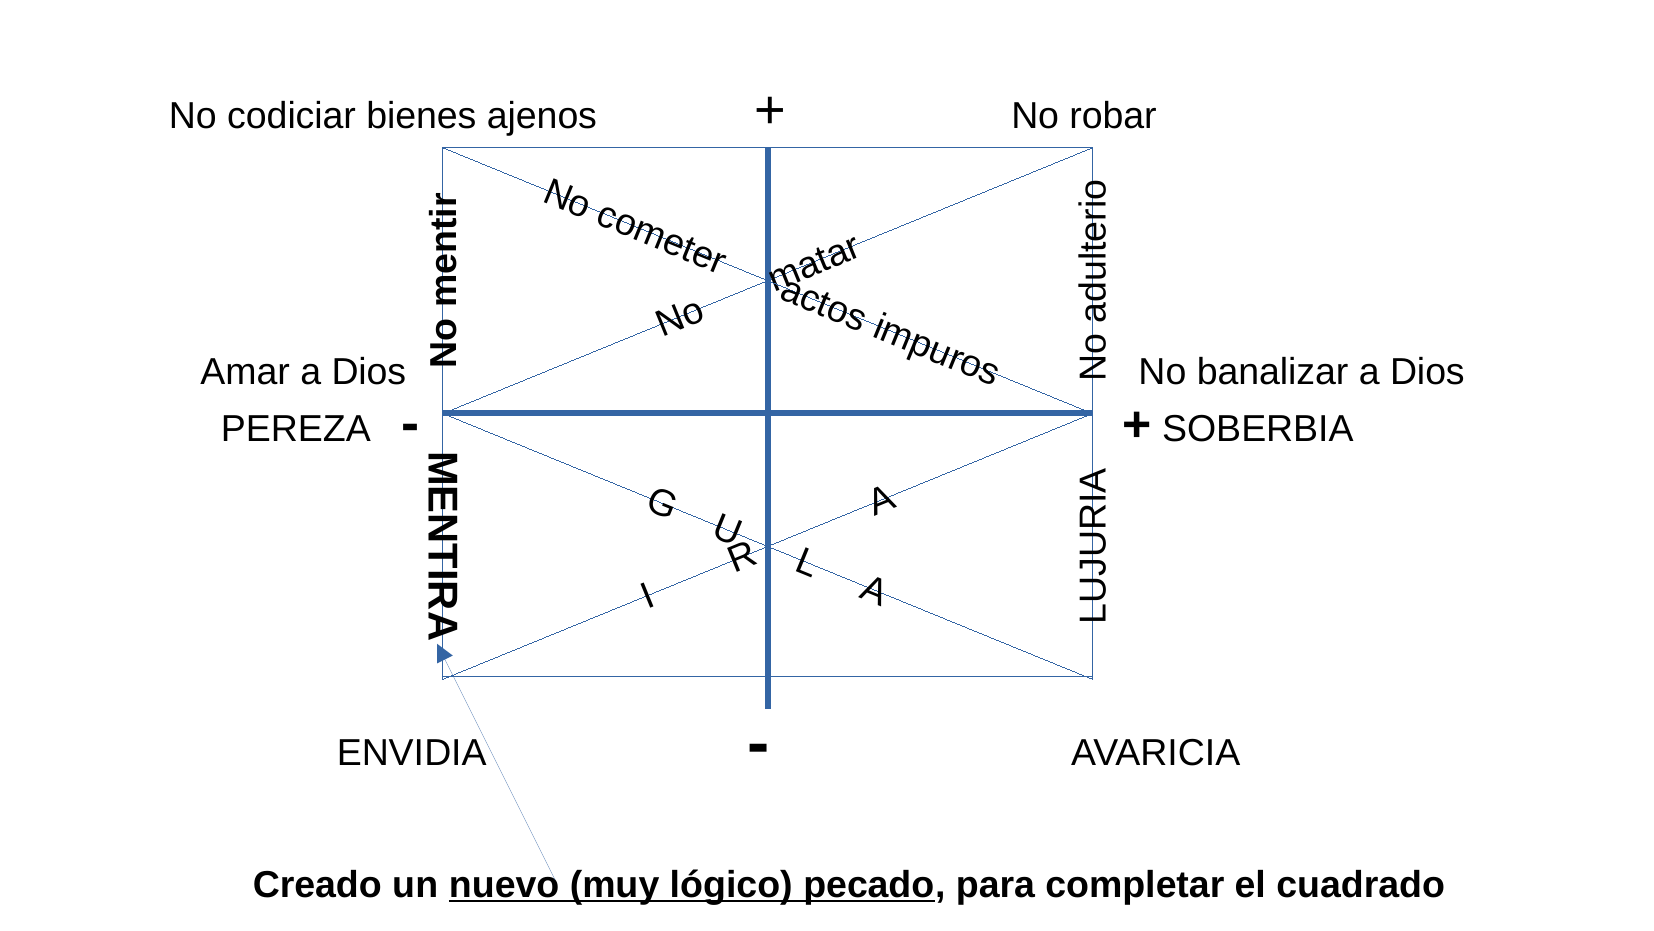

No codiciar bienes ajenos + No robar
 Amar a Dios No banalizar a Dios PEREZA - + SOBERBIA
 ENVIDIA - AVARICIA
 Creado un nuevo (muy lógico) pecado, para completar el cuadrado
No mentir
No matar
 No cometer actos impuros
No adulterio
MENTIRA
G U L A
I R A
LUJURIA